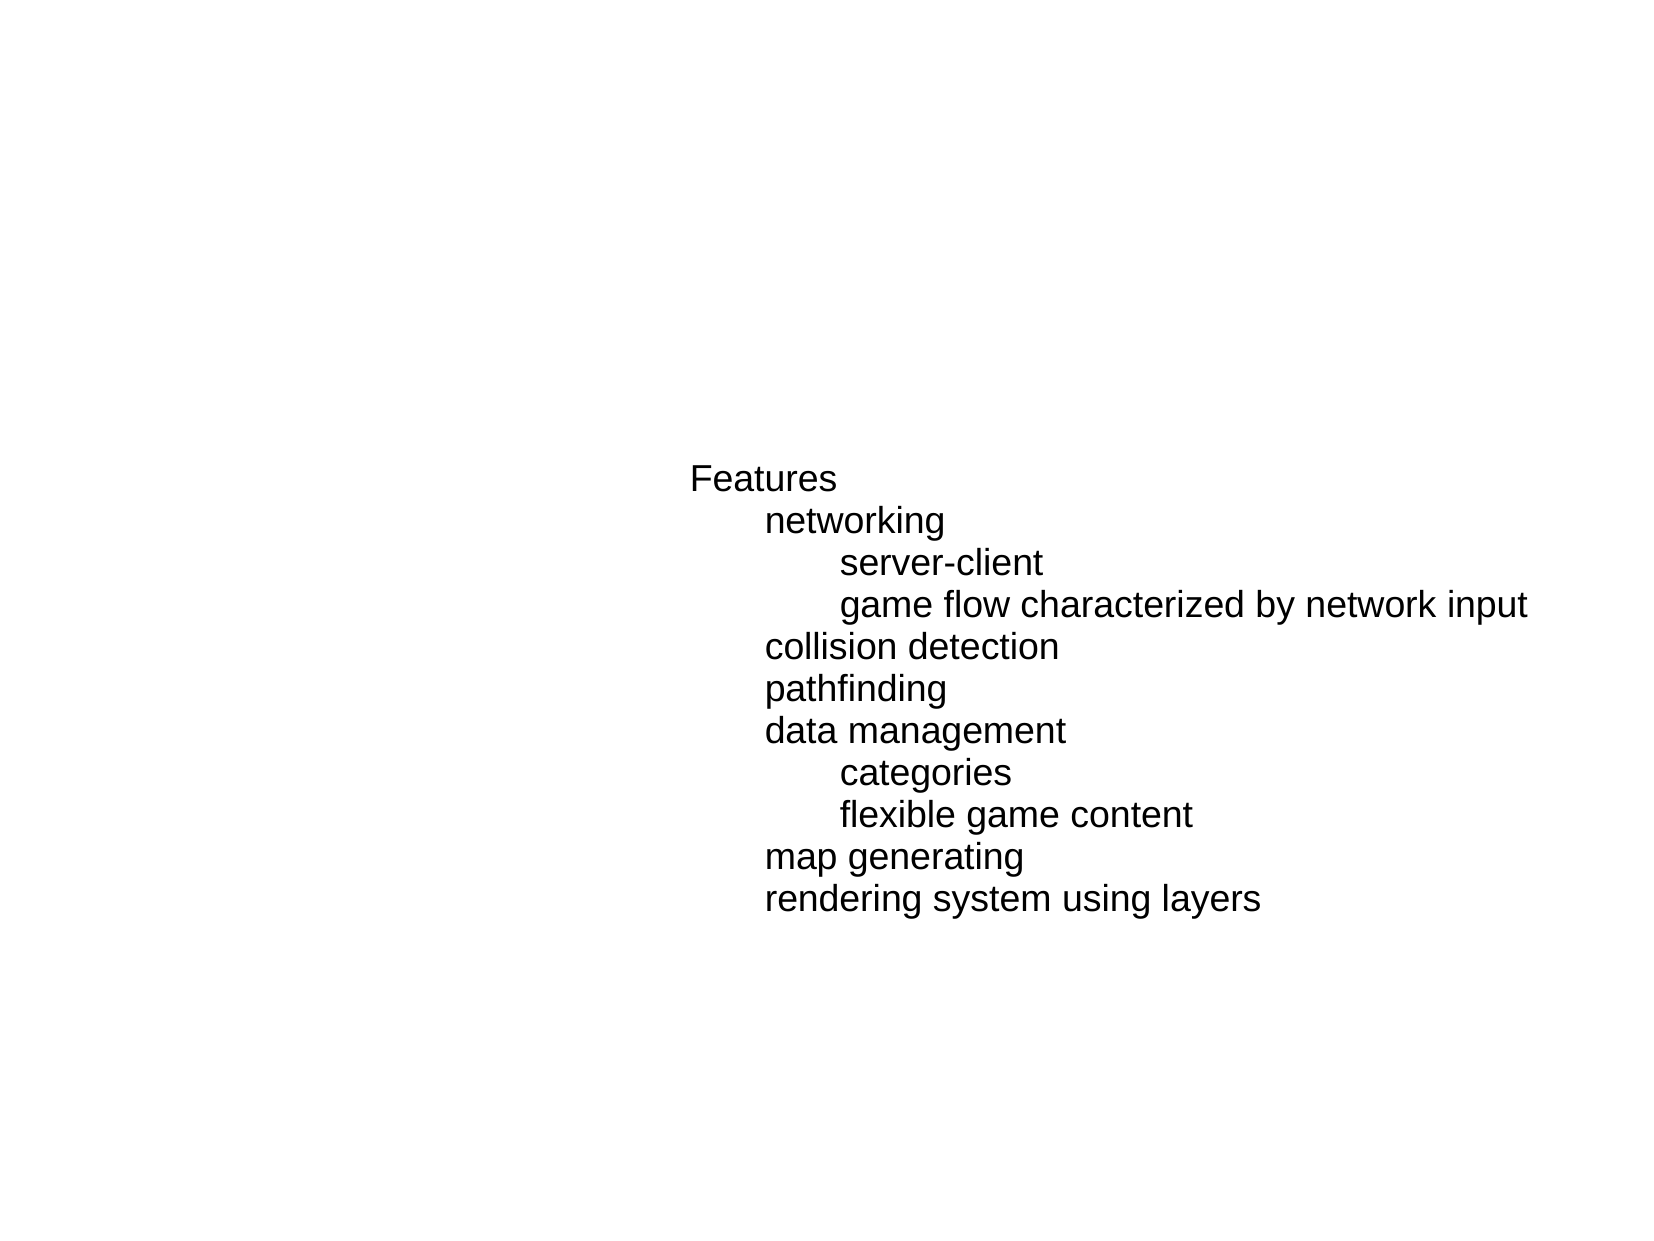

Features
	networking
		server-client
		game flow characterized by network input
	collision detection
	pathfinding
	data management
		categories
		flexible game content
	map generating
	rendering system using layers